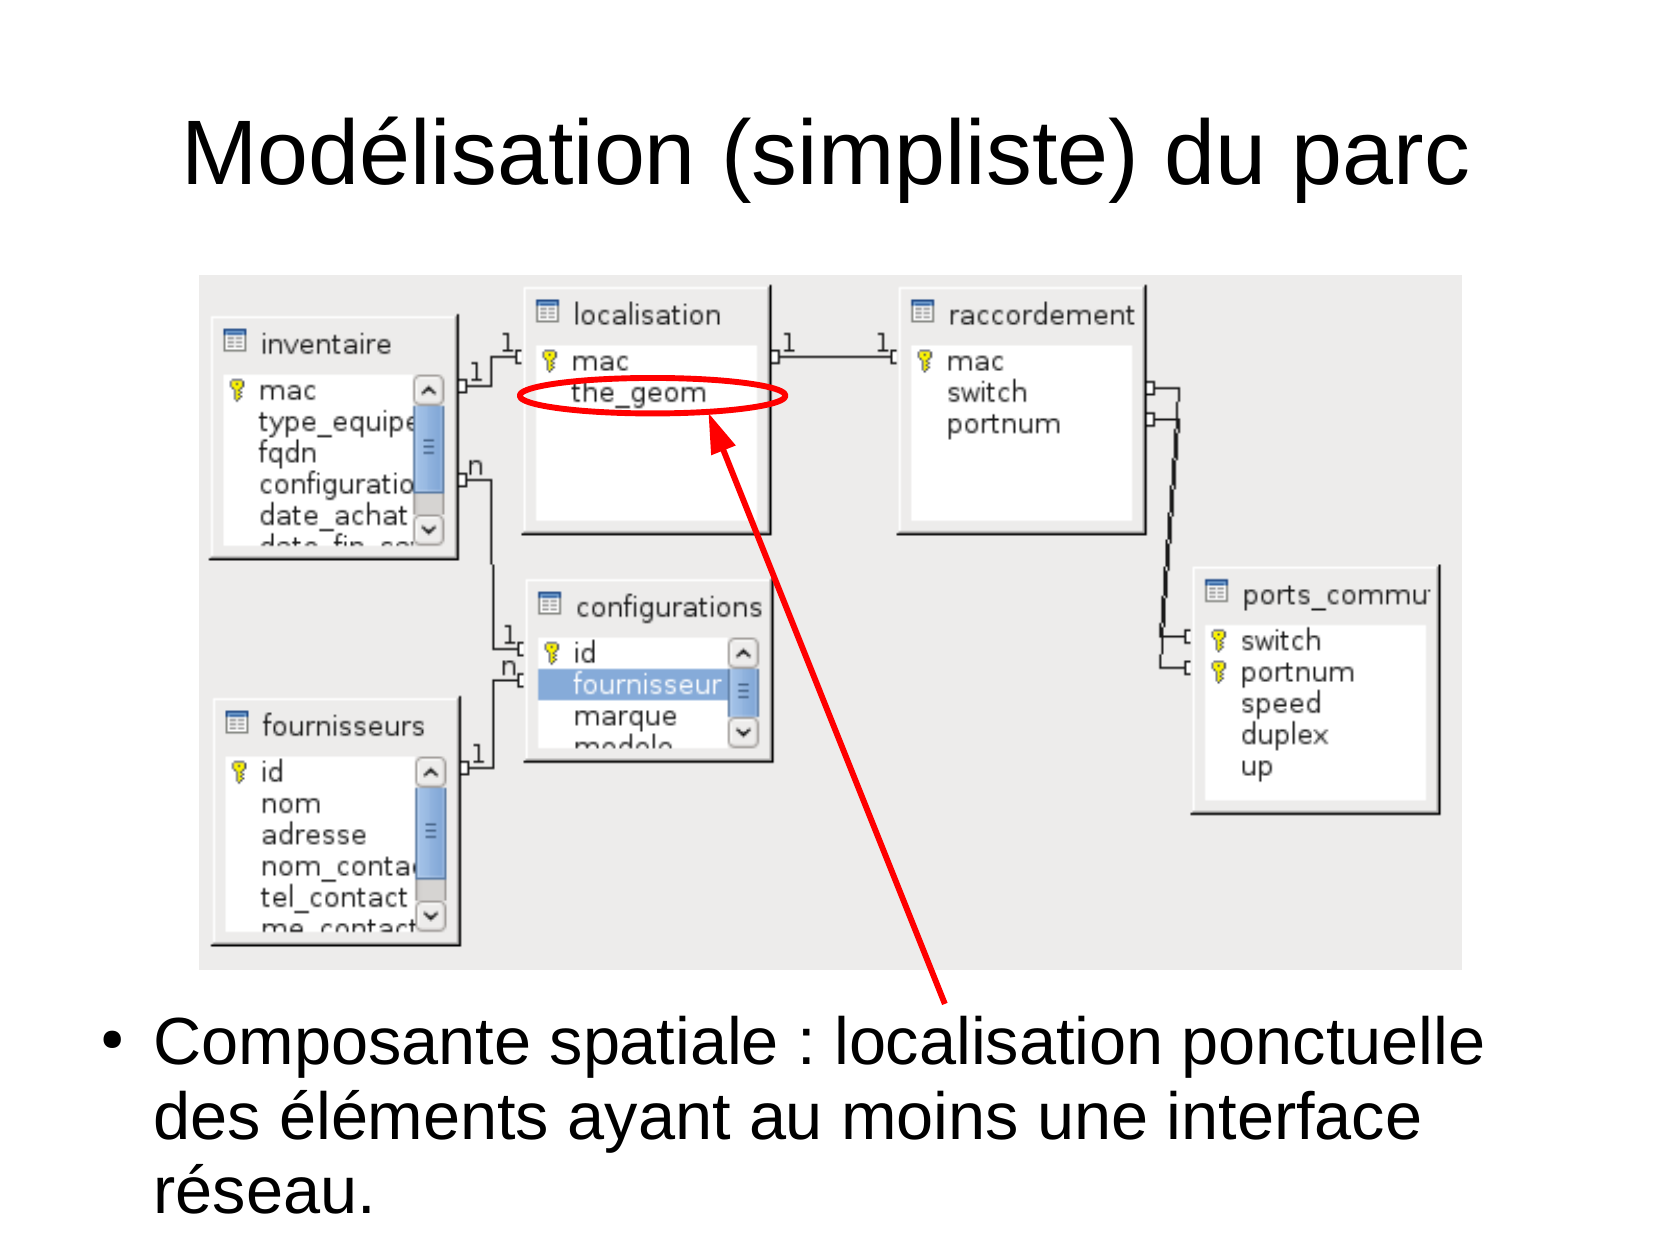

# Modélisation (simpliste) du parc
Composante spatiale : localisation ponctuelle des éléments ayant au moins une interface réseau.